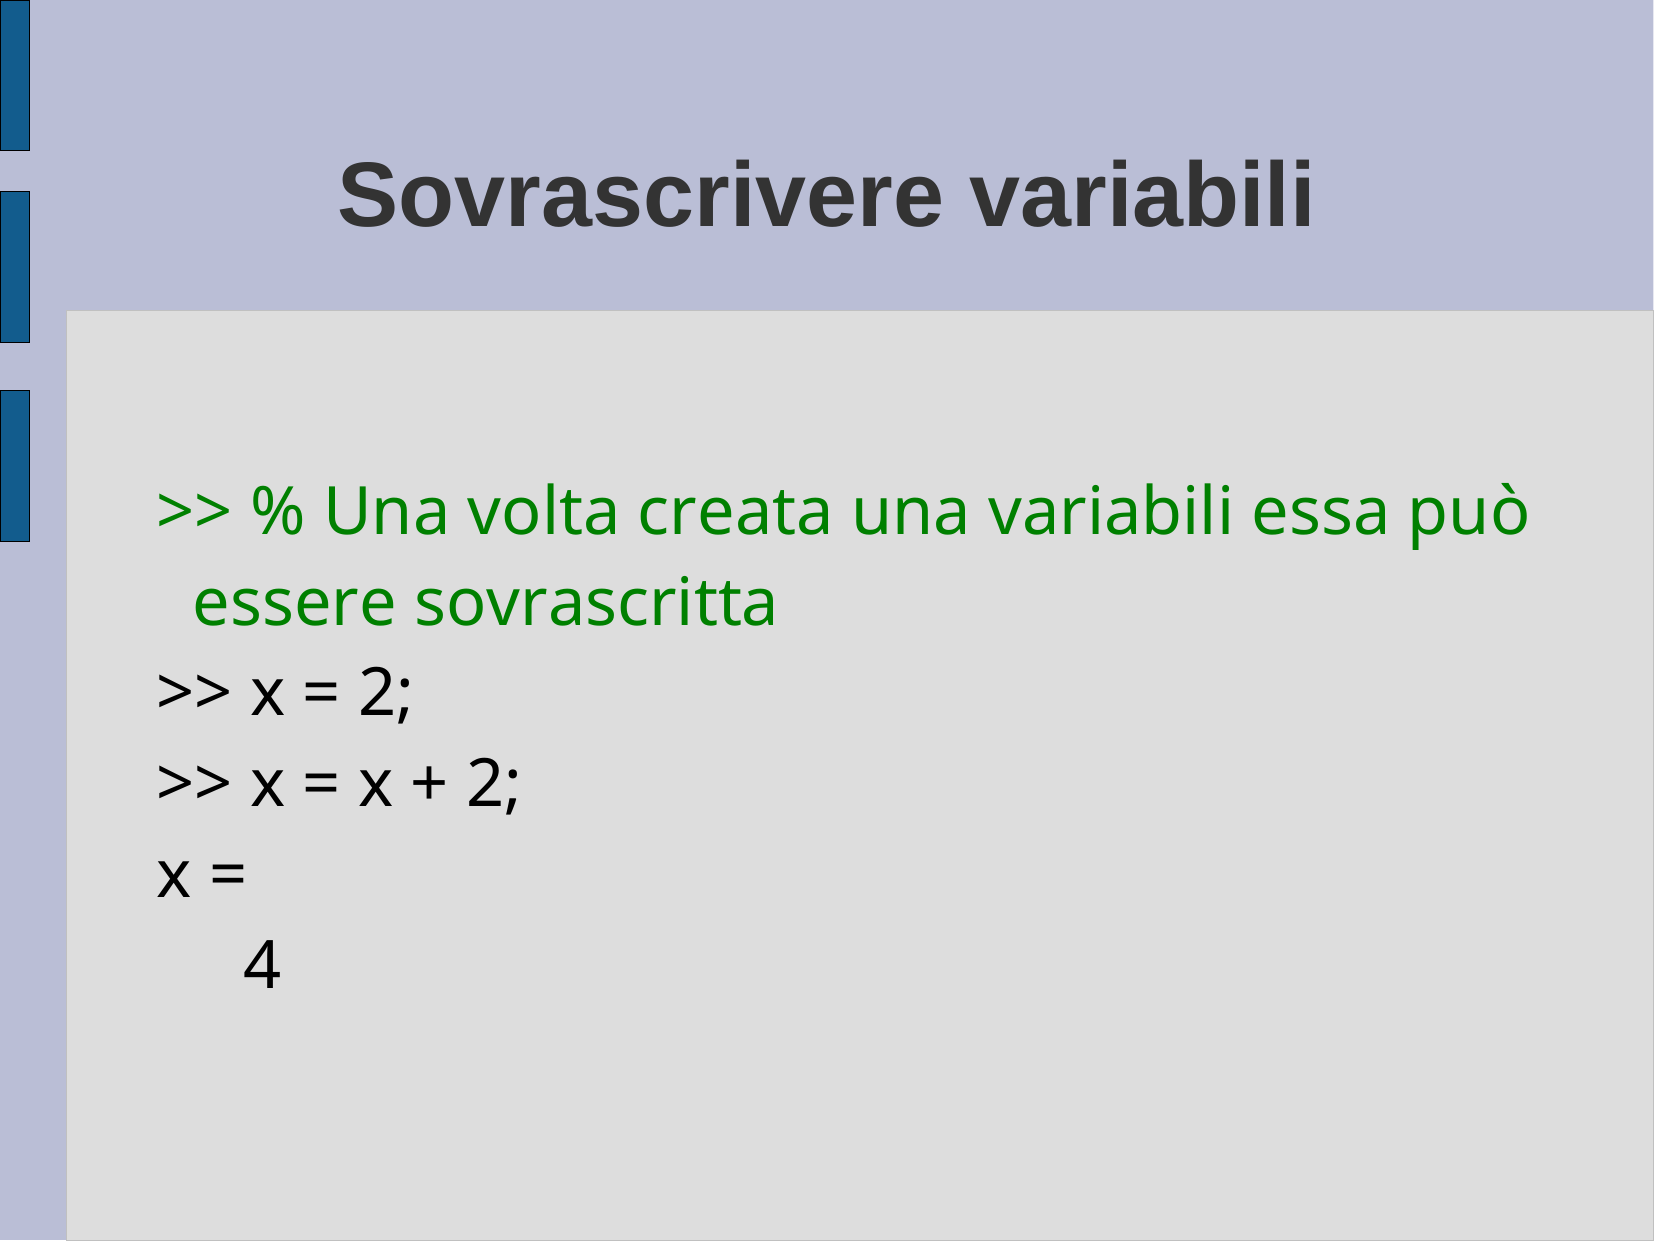

# Sovrascrivere variabili
>> % Una volta creata una variabili essa può essere sovrascritta
>> x = 2;
>> x = x + 2;
x =
 4